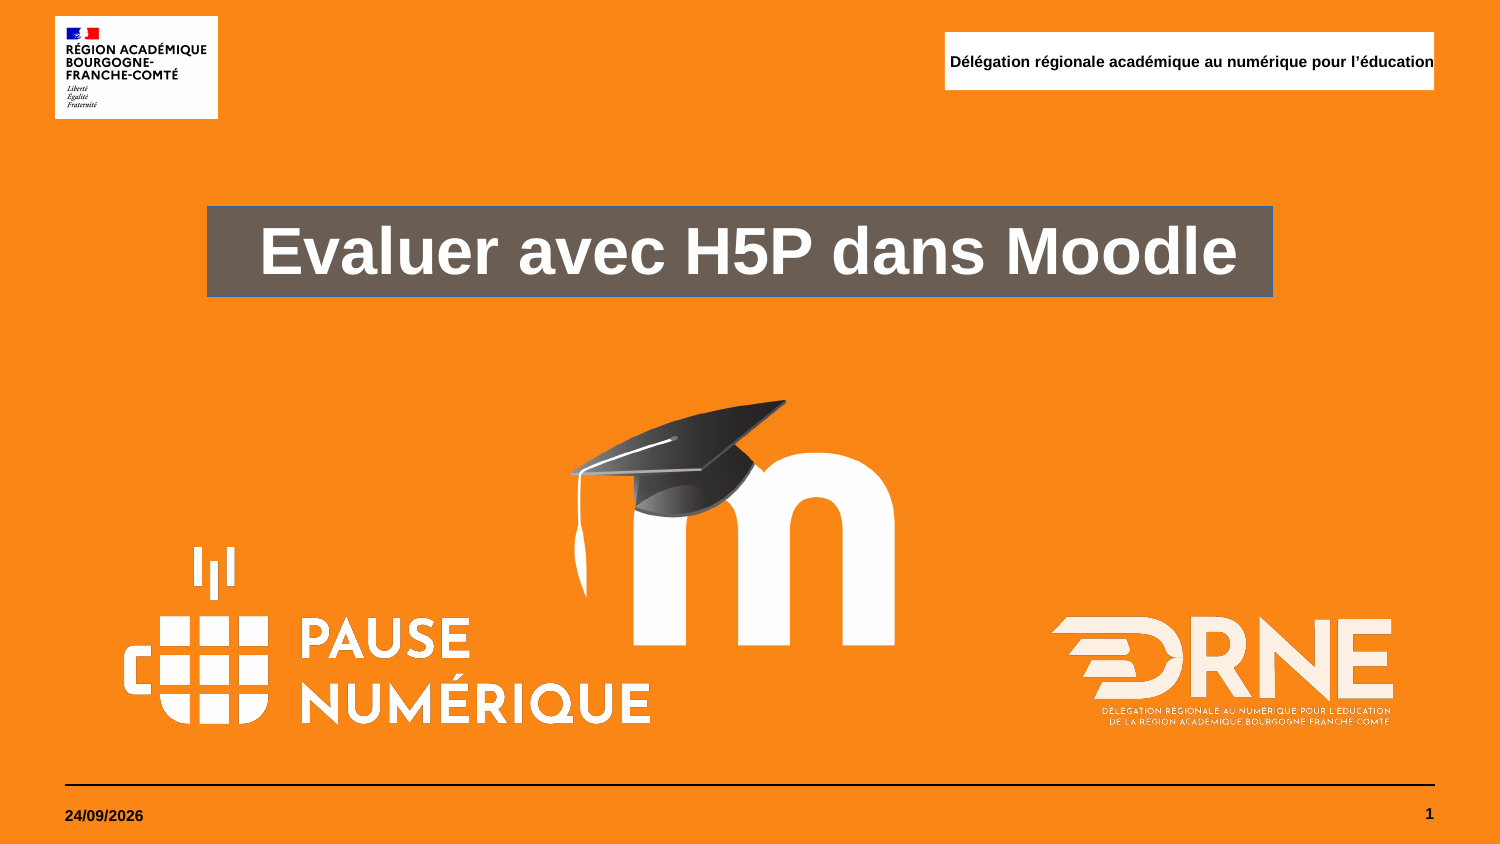

Délégation régionale académique au numérique pour l’éducation
 Evaluer avec H5P dans Moodle